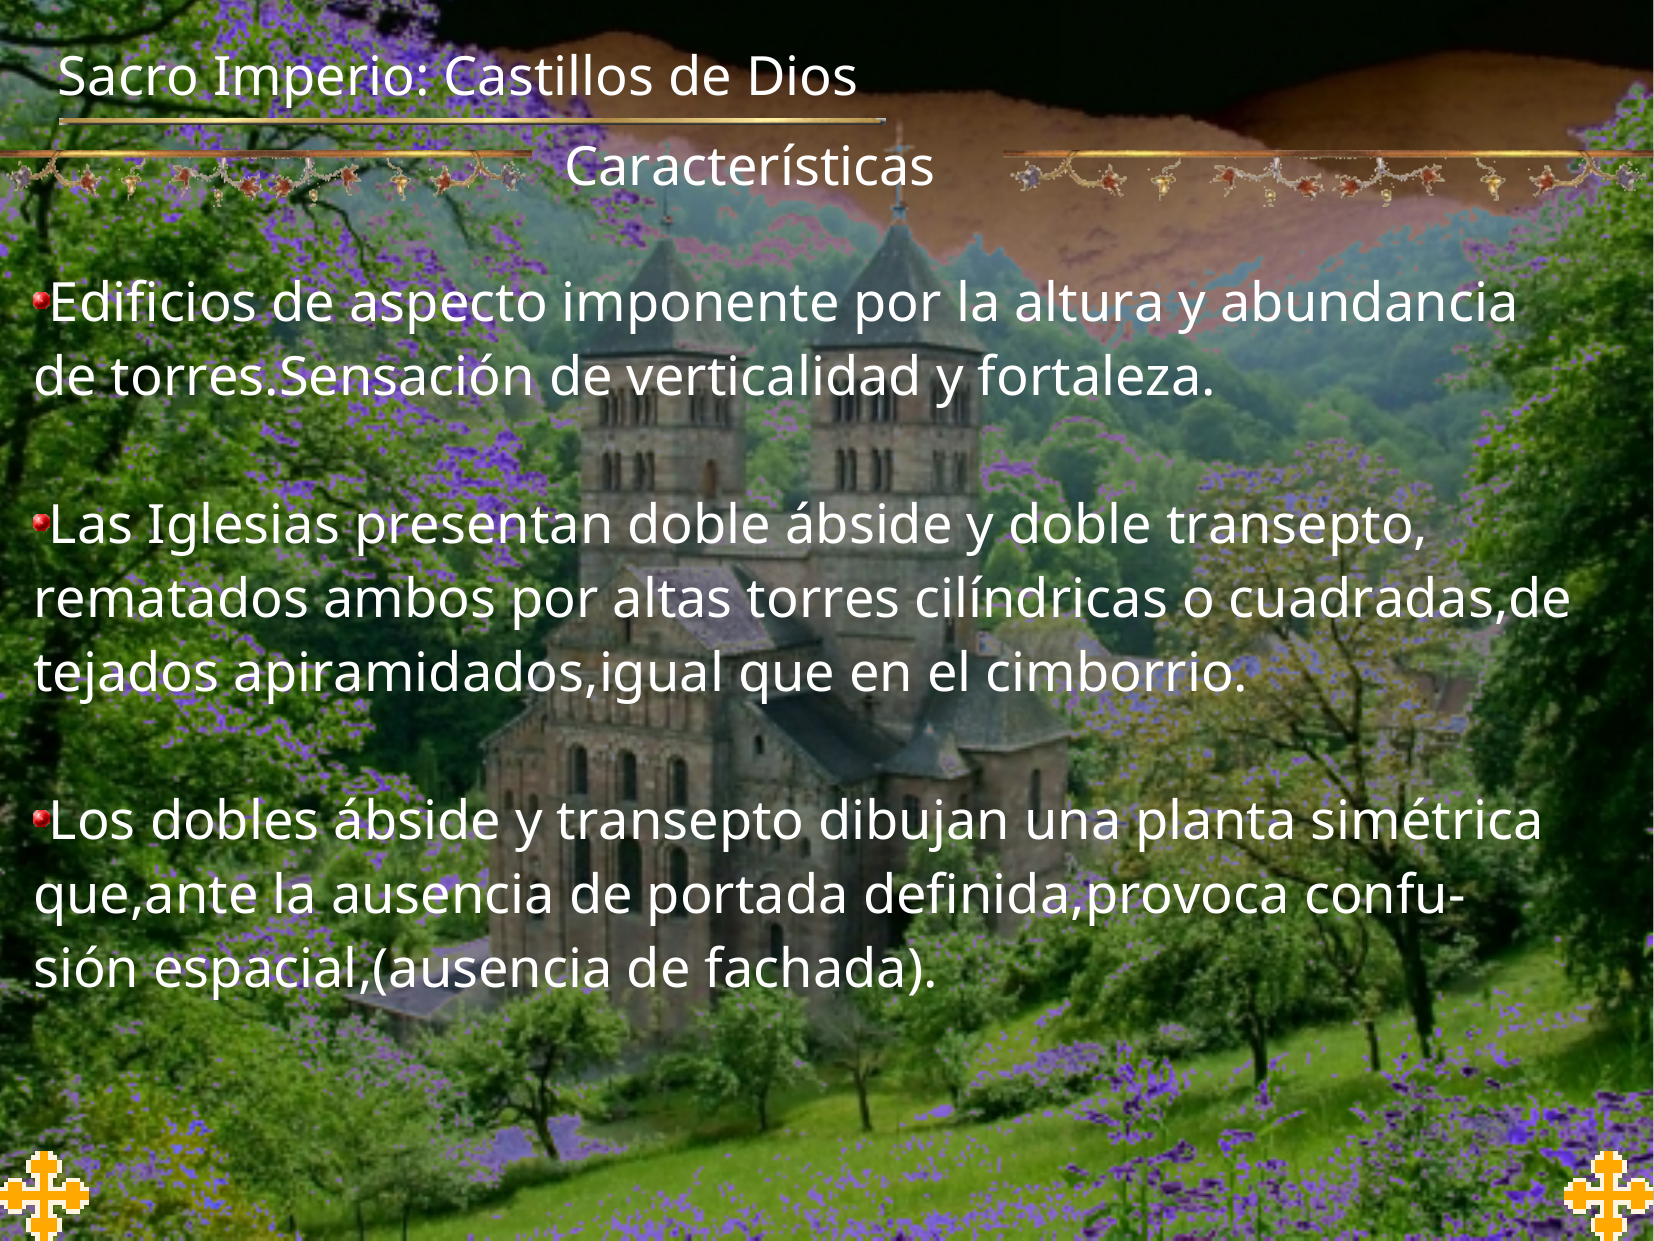

Sacro Imperio: Castillos de Dios
Características
Edificios de aspecto imponente por la altura y abundancia
de torres.Sensación de verticalidad y fortaleza.
Las Iglesias presentan doble ábside y doble transepto,
rematados ambos por altas torres cilíndricas o cuadradas,de
tejados apiramidados,igual que en el cimborrio.
Los dobles ábside y transepto dibujan una planta simétrica
que,ante la ausencia de portada definida,provoca confu-
sión espacial,(ausencia de fachada).